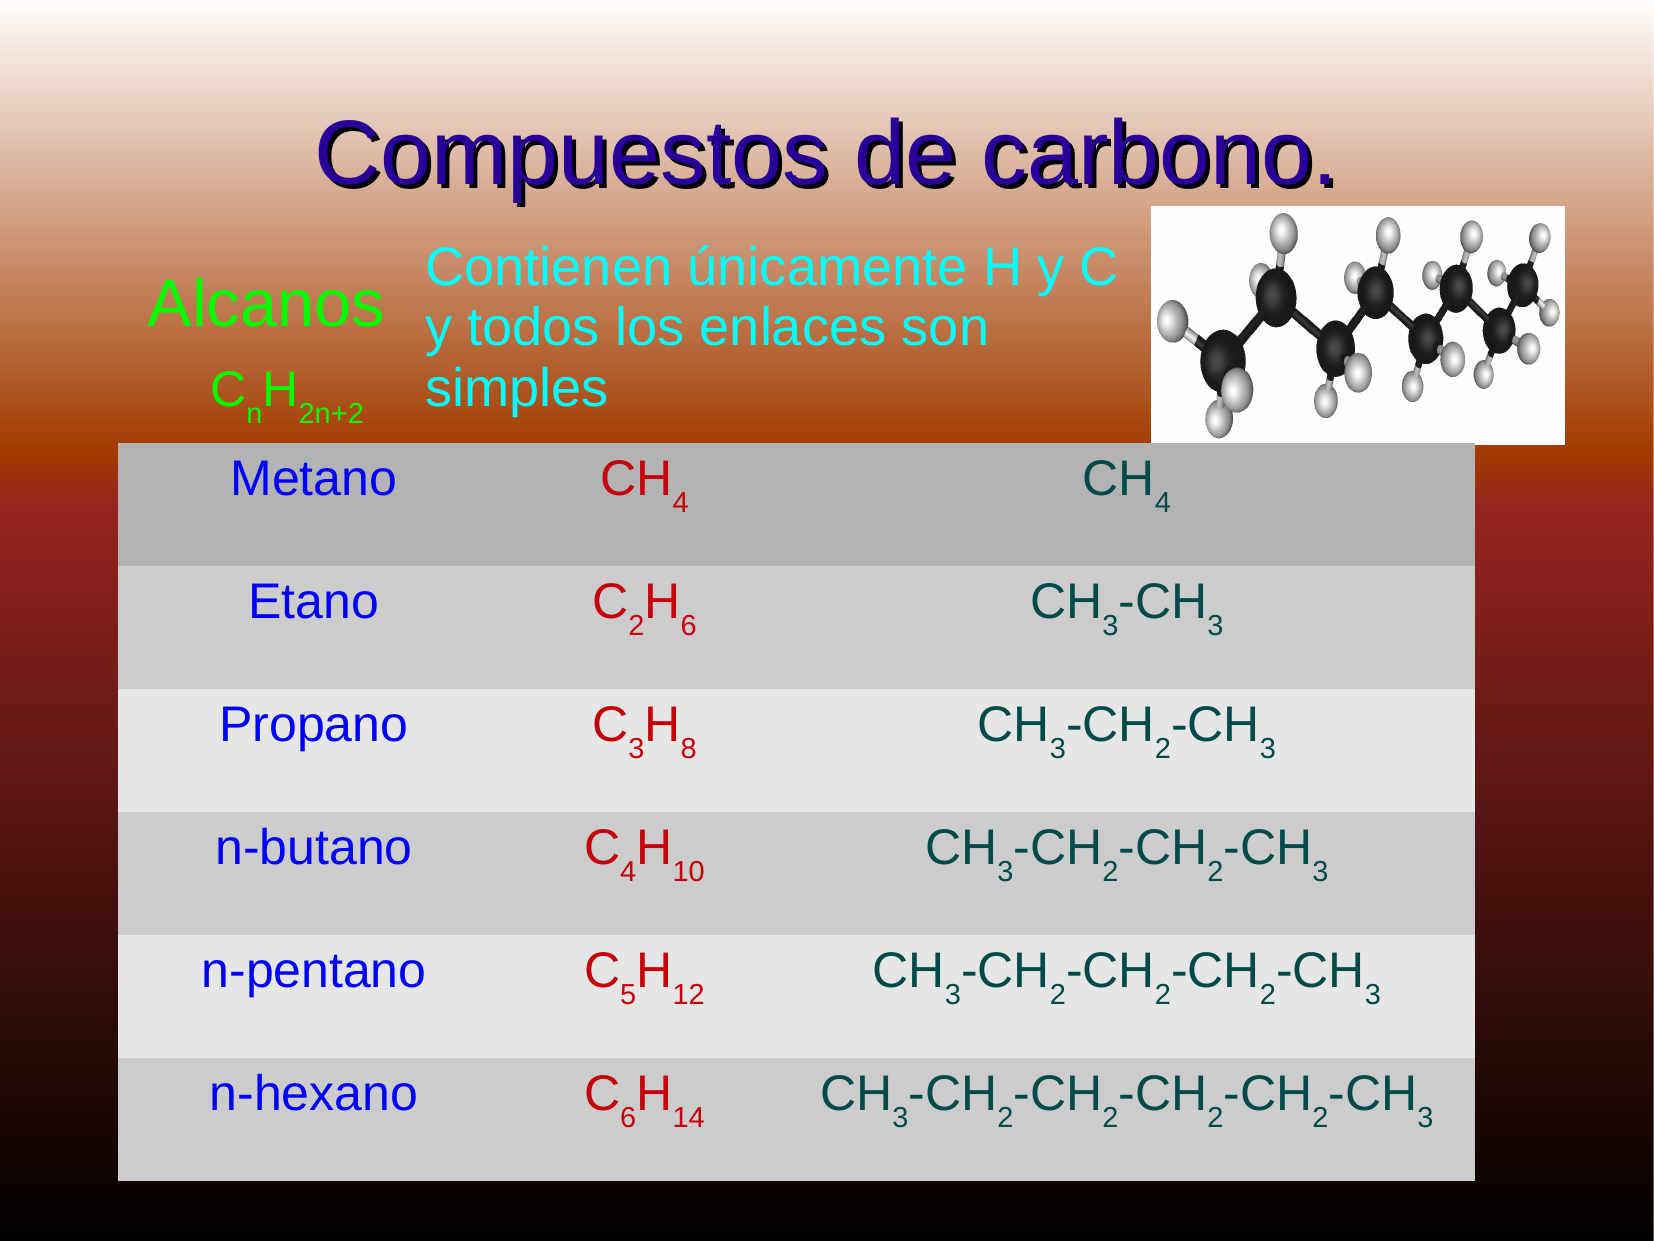

Compuestos de carbono.
Contienen únicamente H y C y todos los enlaces son simples
# Alcanos
CnH2n+2
| Metano | CH4 | CH4 |
| --- | --- | --- |
| Etano | C2H6 | CH3-CH3 |
| Propano | C3H8 | CH3-CH2-CH3 |
| n-butano | C4H10 | CH3-CH2-CH2-CH3 |
| n-pentano | C5H12 | CH3-CH2-CH2-CH2-CH3 |
| n-hexano | C6H14 | CH3-CH2-CH2-CH2-CH2-CH3 |